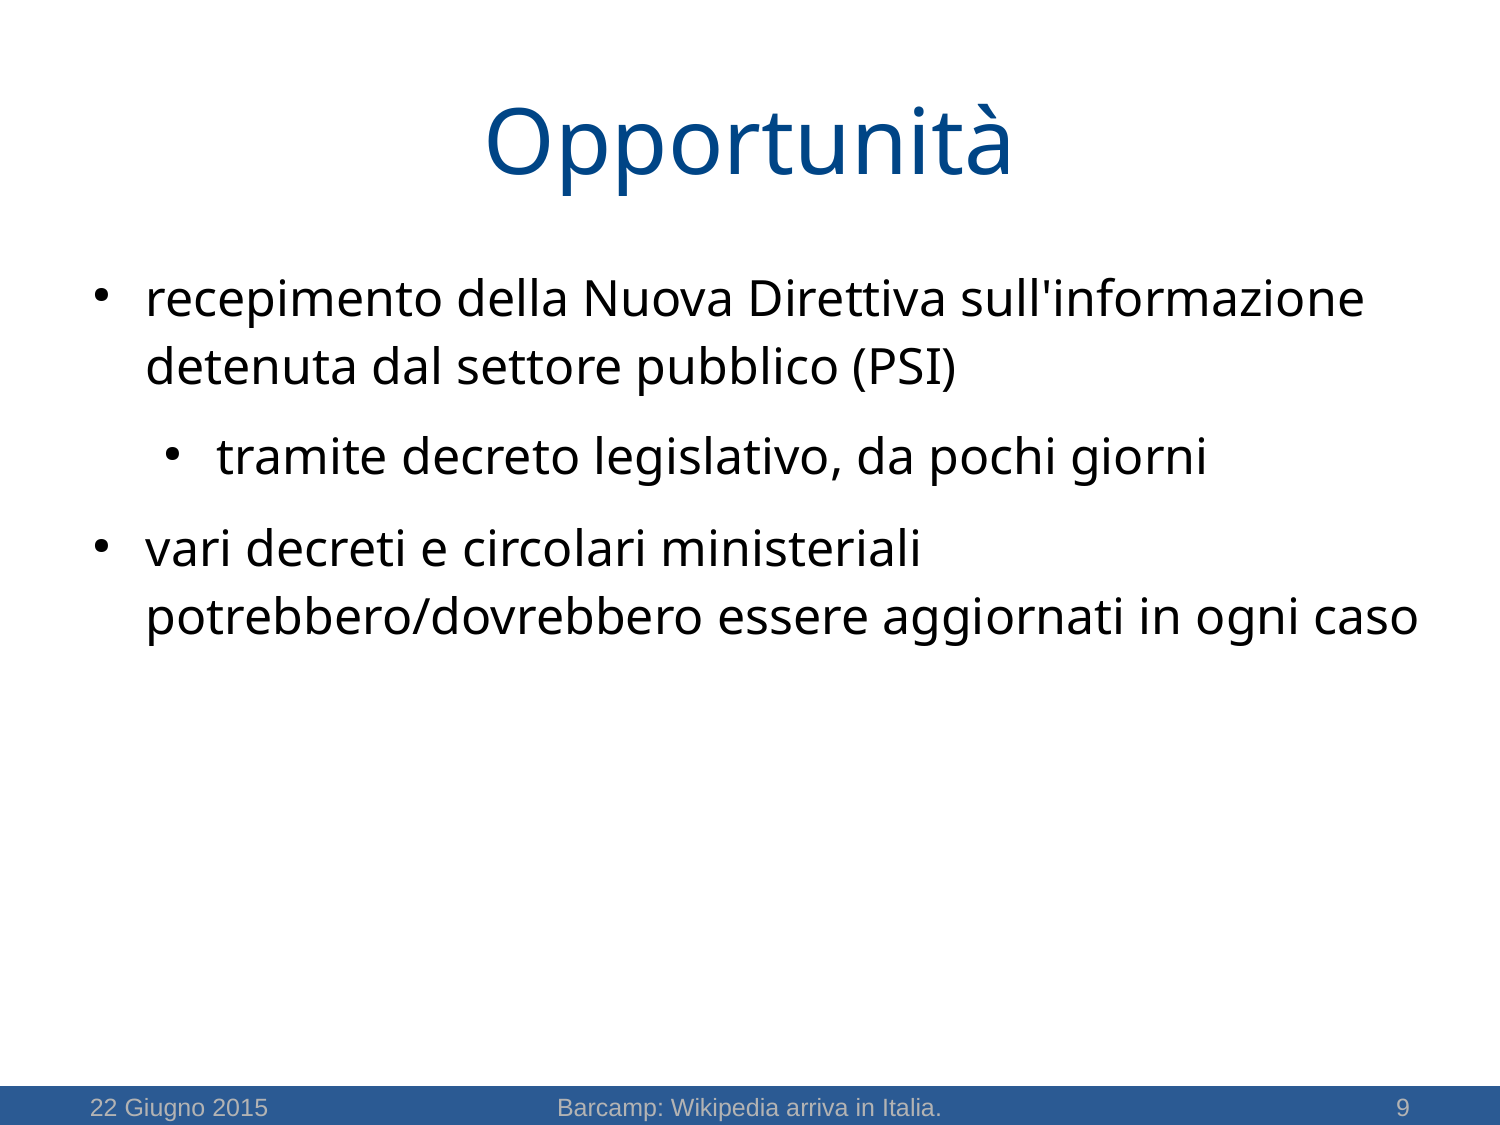

# Opportunità
recepimento della Nuova Direttiva sull'informazione detenuta dal settore pubblico (PSI)
tramite decreto legislativo, da pochi giorni
vari decreti e circolari ministeriali potrebbero/dovrebbero essere aggiornati in ogni caso